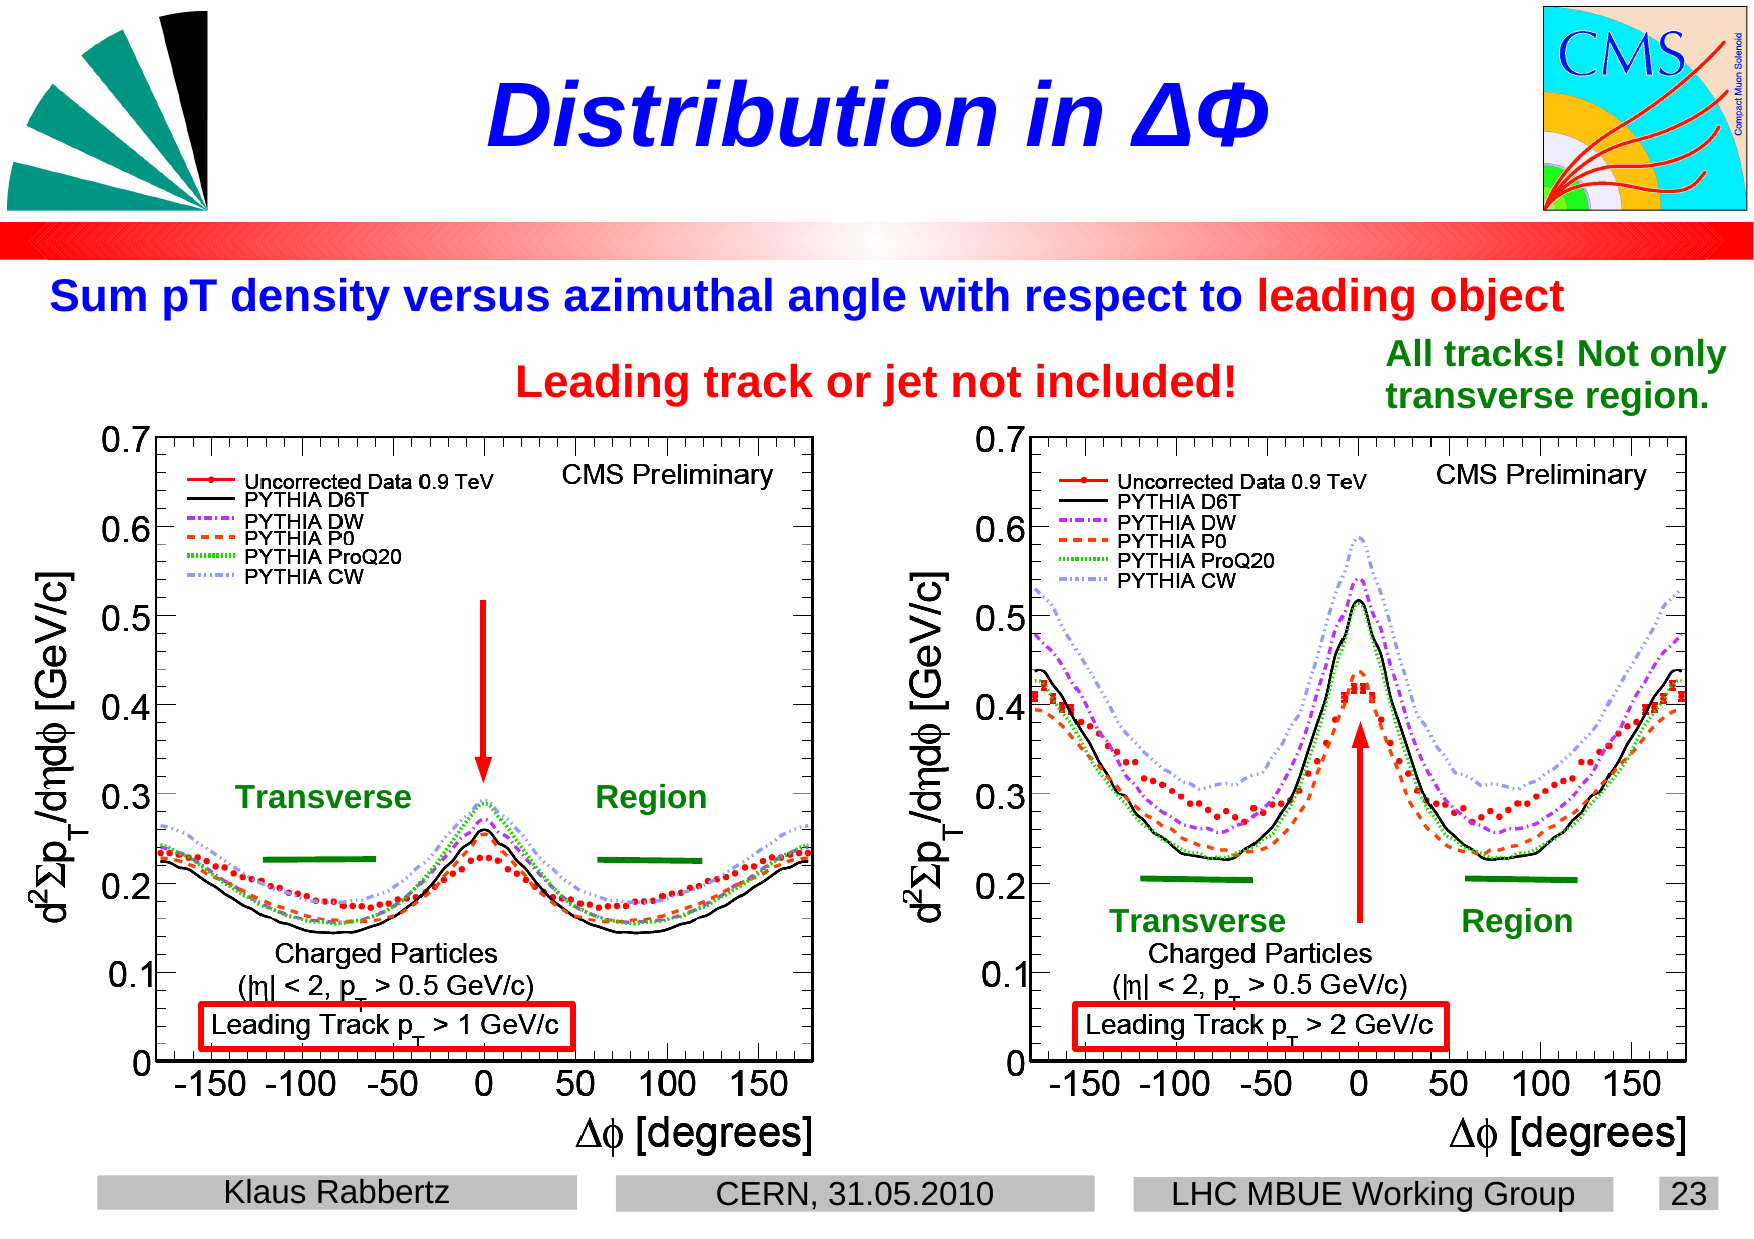

# Distribution in ΔΦ
Sum pT density versus azimuthal angle with respect to leading object
All tracks! Not only
transverse region.
Leading track or jet not included!
Transverse
Region
Transverse
Region